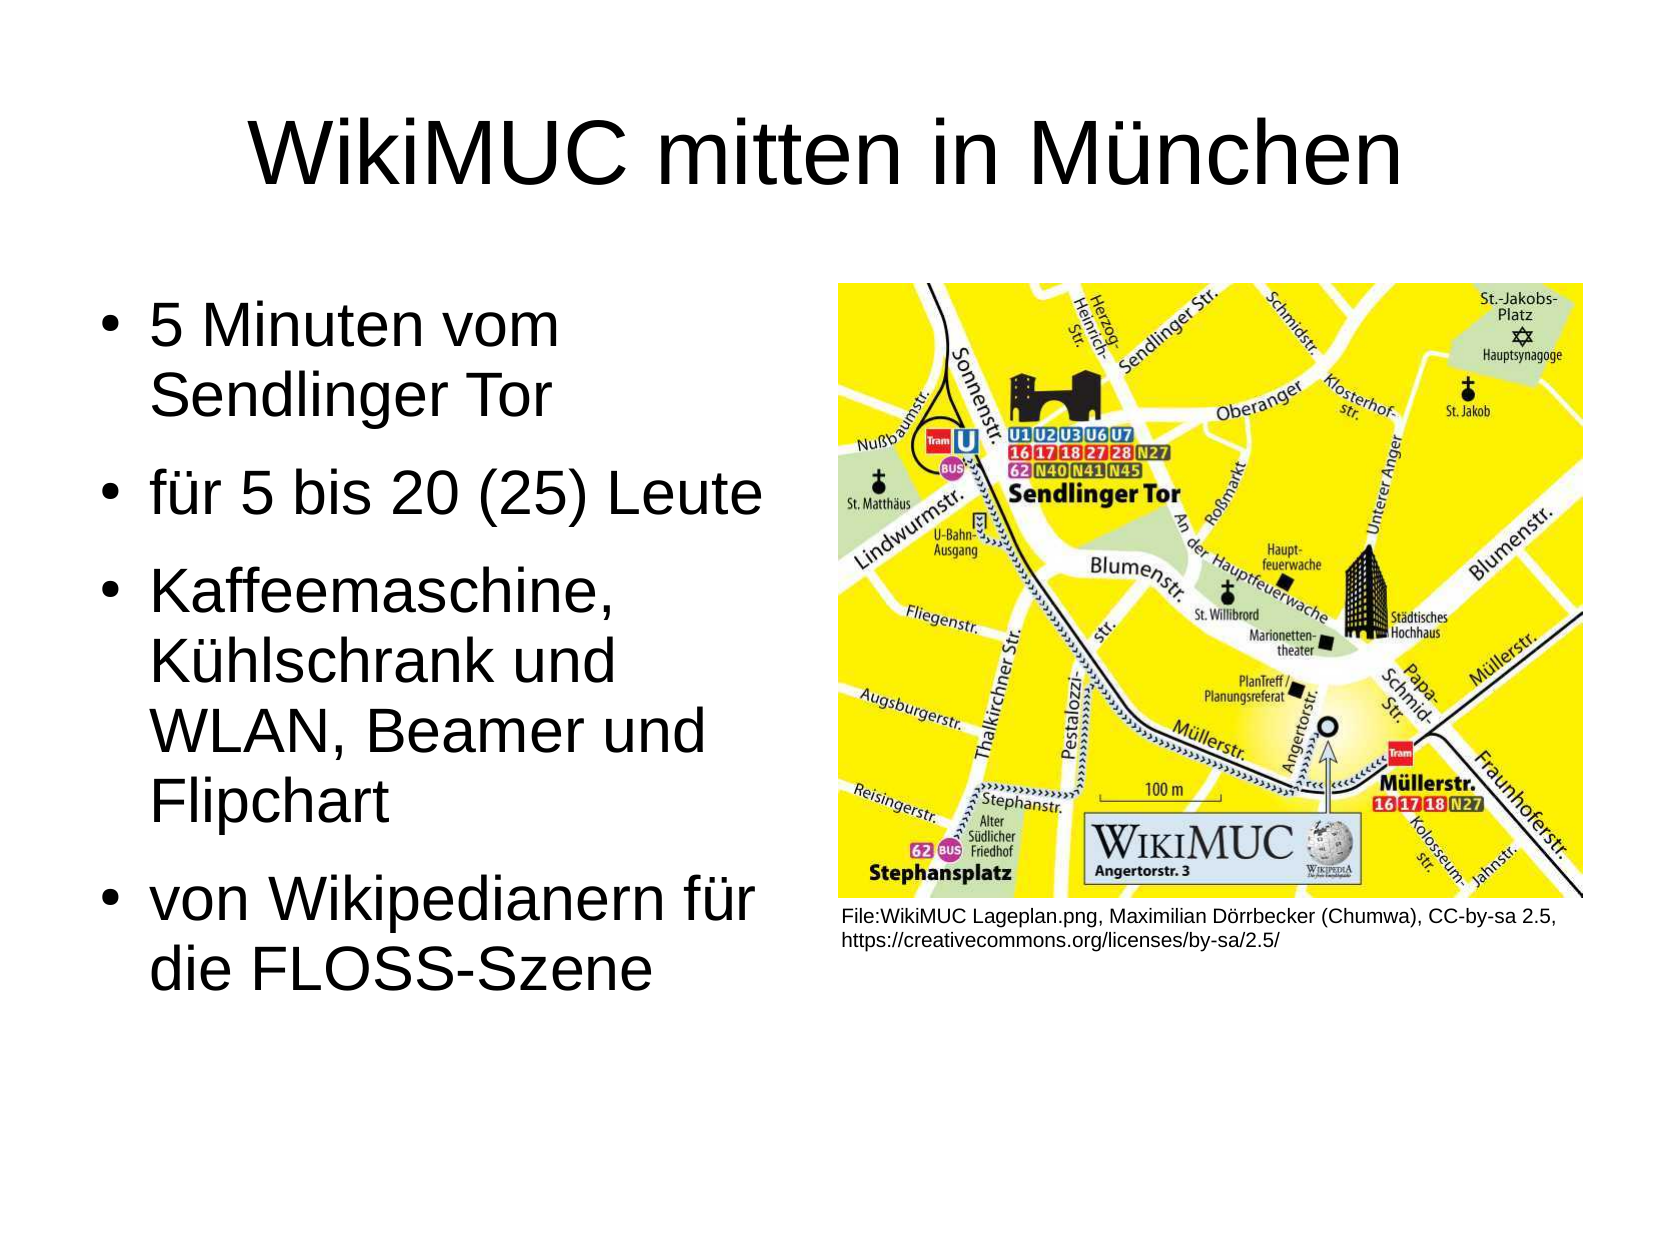

# WikiMUC mitten in München
5 Minuten vom Sendlinger Tor
für 5 bis 20 (25) Leute
Kaffeemaschine, Kühlschrank und
WLAN, Beamer und Flipchart
von Wikipedianern für die FLOSS-Szene
File:WikiMUC Lageplan.png, Maximilian Dörrbecker (Chumwa), CC-by-sa 2.5, https://creativecommons.org/licenses/by-sa/2.5/